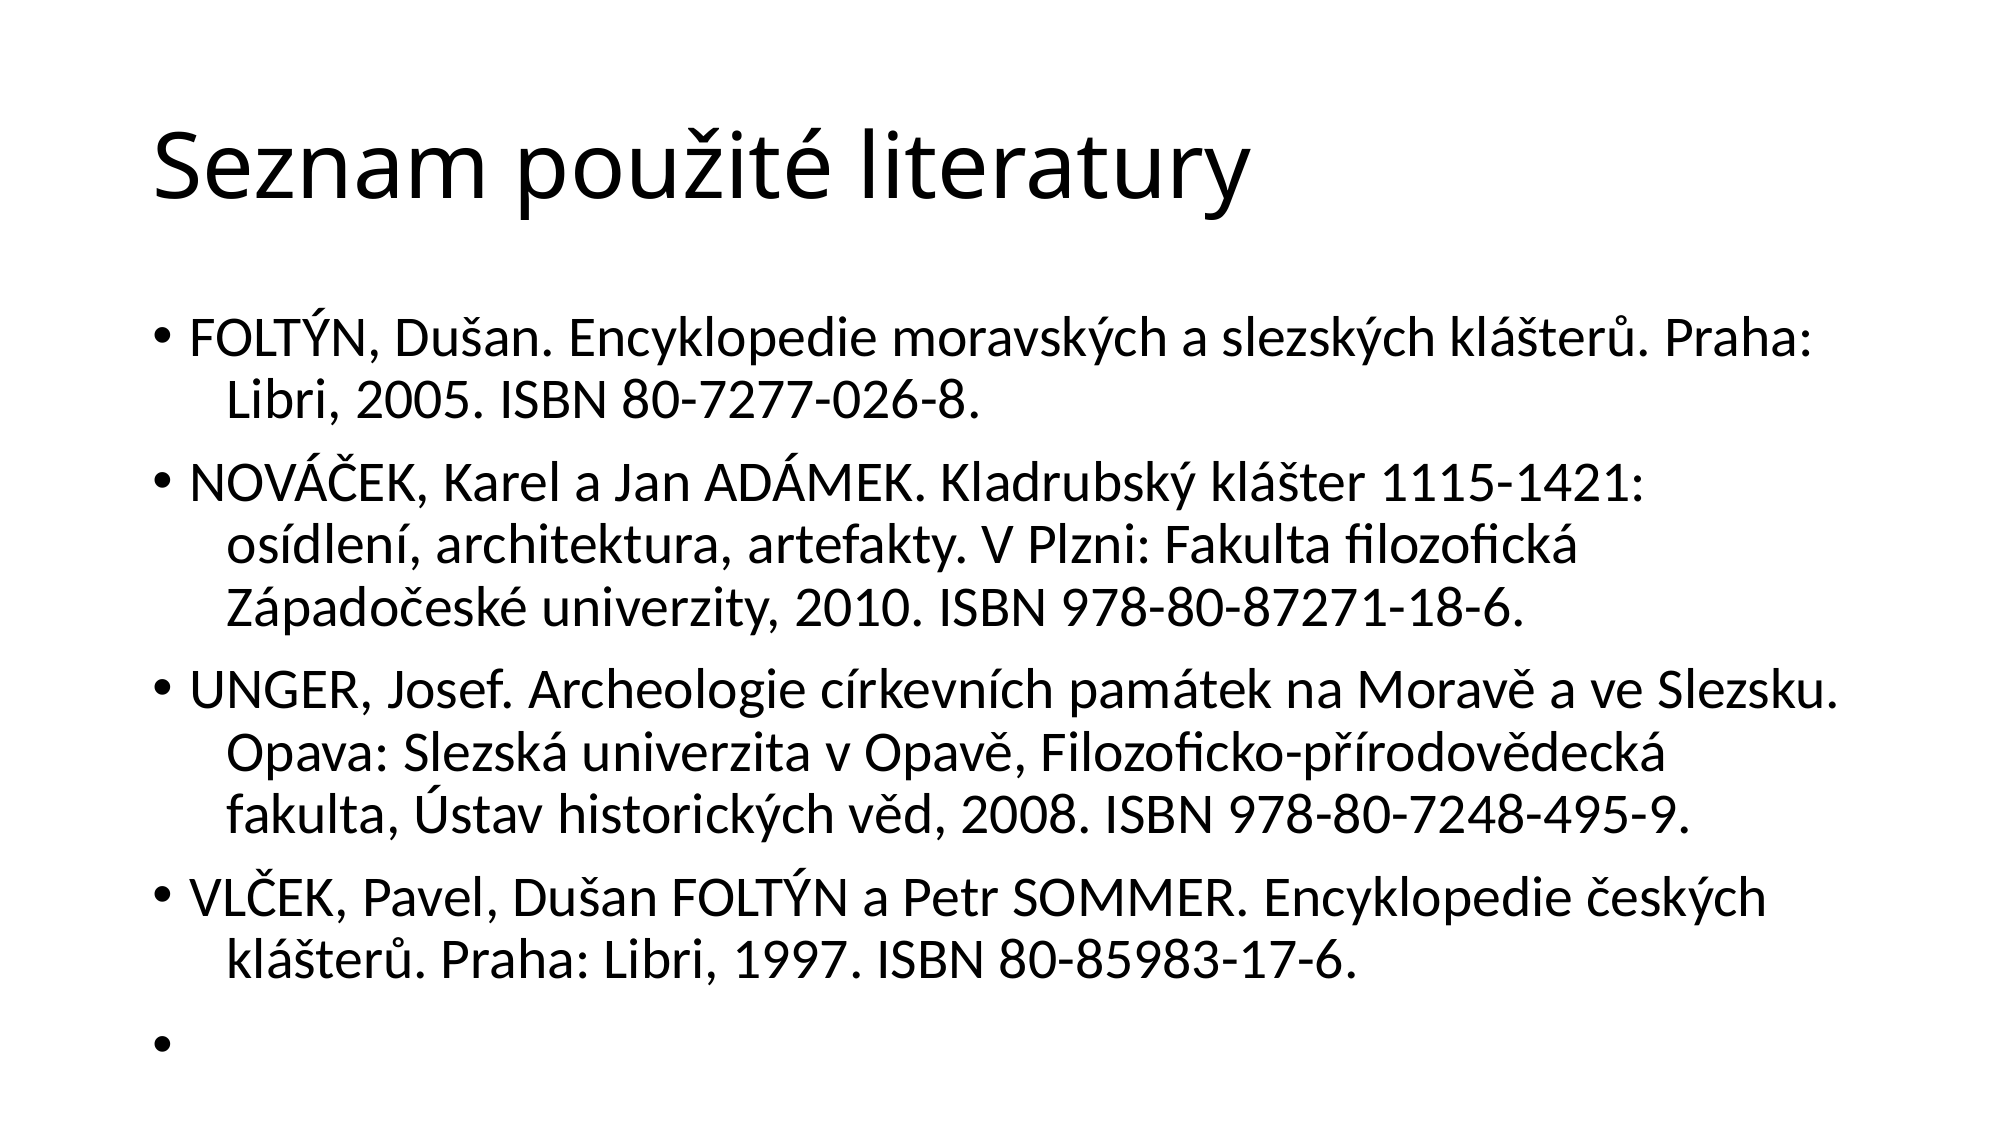

# Seznam použité literatury
FOLTÝN, Dušan. Encyklopedie moravských a slezských klášterů. Praha: Libri, 2005. ISBN 80-7277-026-8.
NOVÁČEK, Karel a Jan ADÁMEK. Kladrubský klášter 1115-1421: osídlení, architektura, artefakty. V Plzni: Fakulta filozofická Západočeské univerzity, 2010. ISBN 978-80-87271-18-6.
UNGER, Josef. Archeologie církevních památek na Moravě a ve Slezsku. Opava: Slezská univerzita v Opavě, Filozoficko-přírodovědecká fakulta, Ústav historických věd, 2008. ISBN 978-80-7248-495-9.
VLČEK, Pavel, Dušan FOLTÝN a Petr SOMMER. Encyklopedie českých klášterů. Praha: Libri, 1997. ISBN 80-85983-17-6.